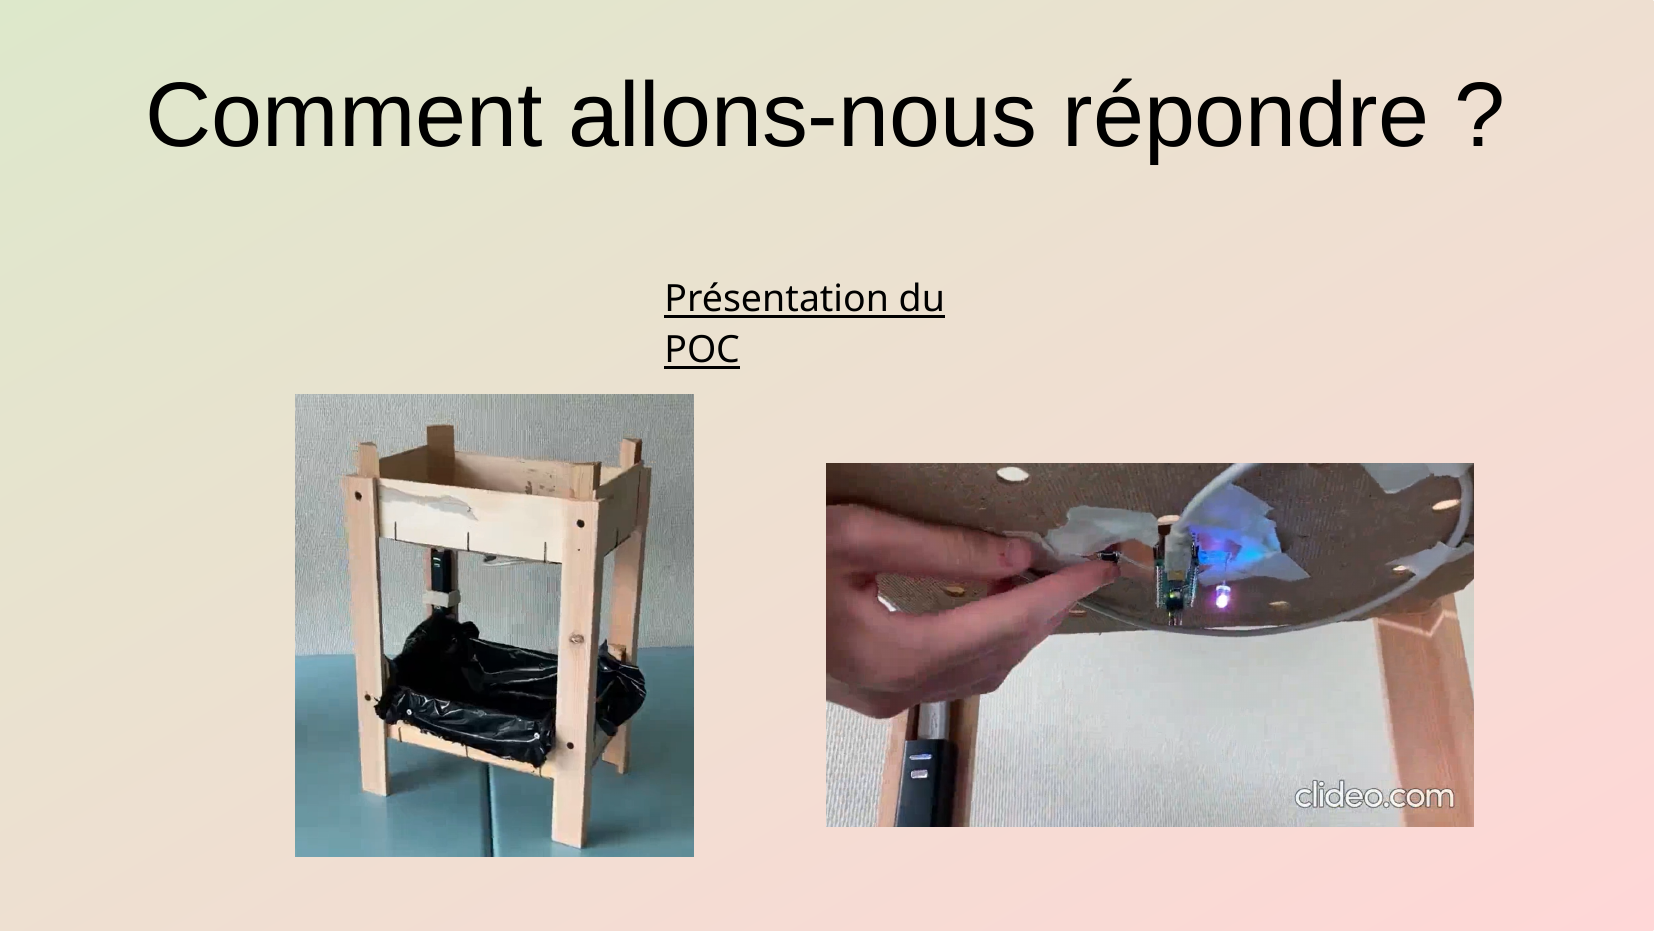

# Comment allons-nous répondre ?
Présentation du POC